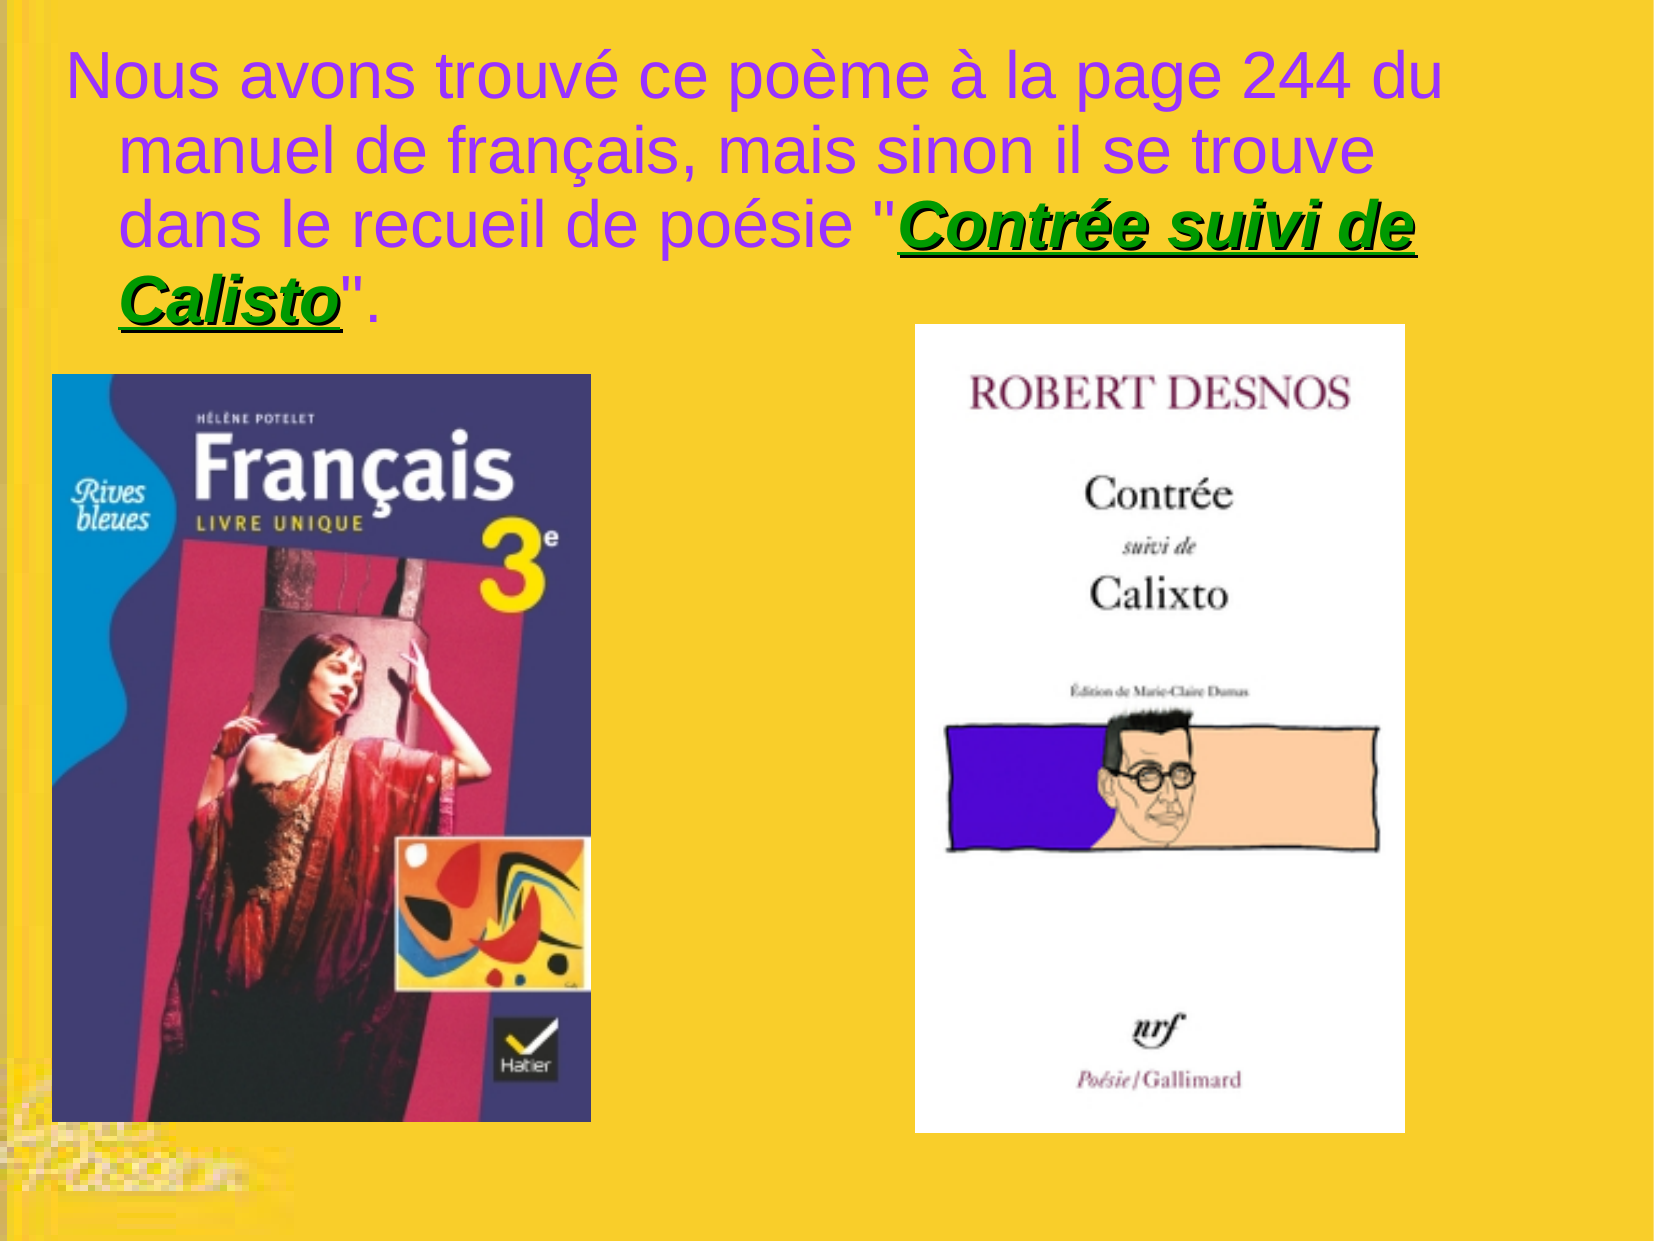

# Nous avons trouvé ce poème à la page 244 du manuel de français, mais sinon il se trouve dans le recueil de poésie "Contrée suivi de Calisto".